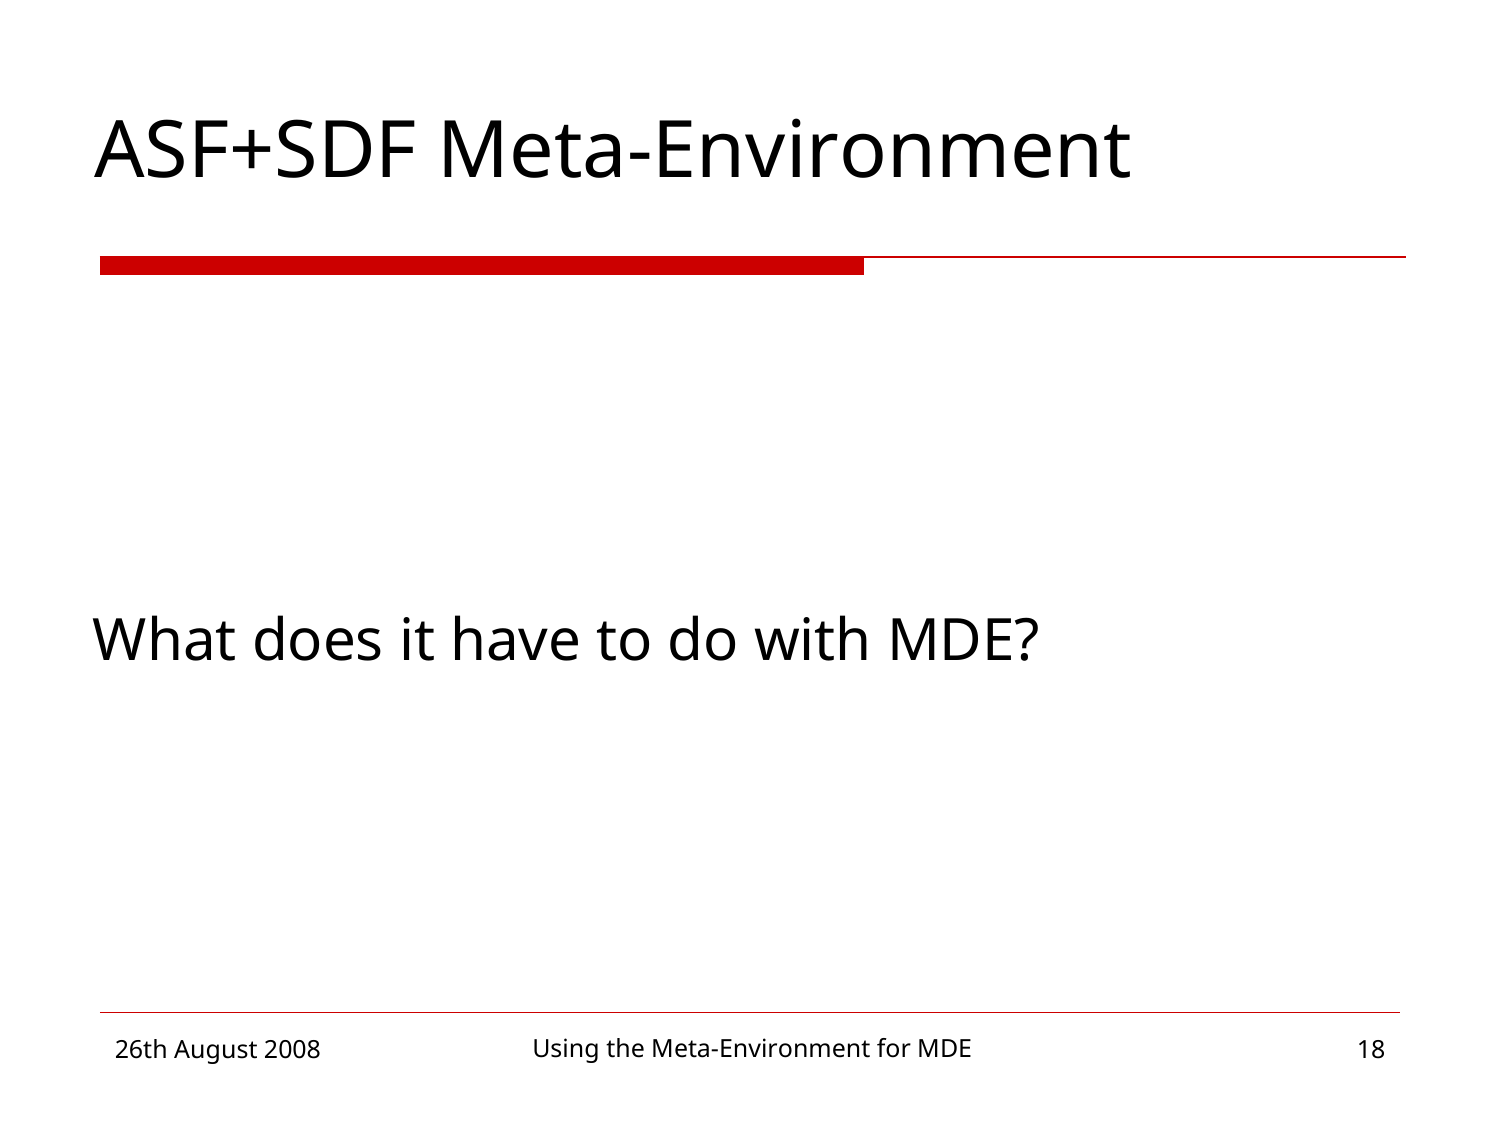

# ASF+SDF Meta-Environment
What does it have to do with MDE?
Using the Meta-Environment for MDE
26th August 2008
18